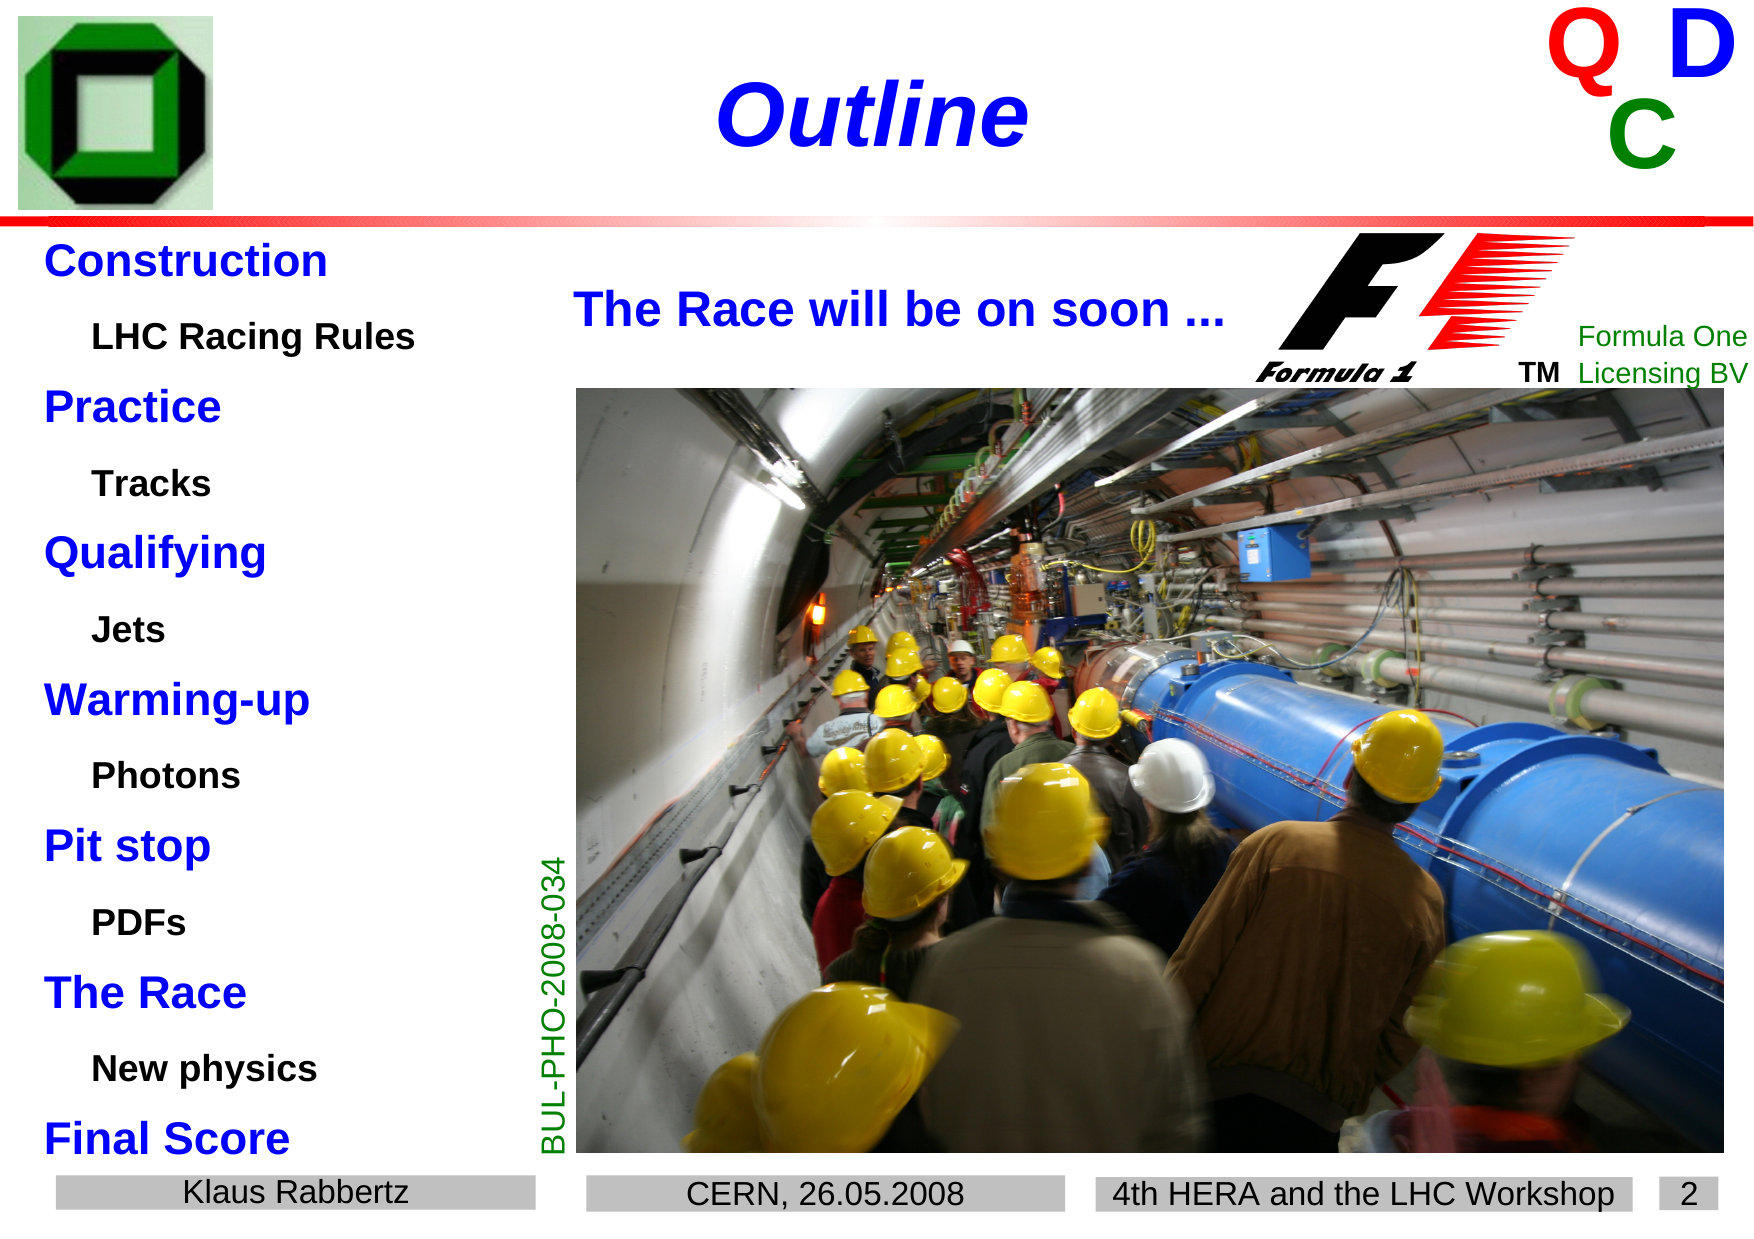

# Outline
Construction
LHC Racing Rules
Practice
Tracks
Qualifying
Jets
Warming-up
Photons
Pit stop
PDFs
The Race
New physics
Final Score
The Race will be on soon ...
Formula One
Licensing BV
TM
BUL-PHO-2008-034